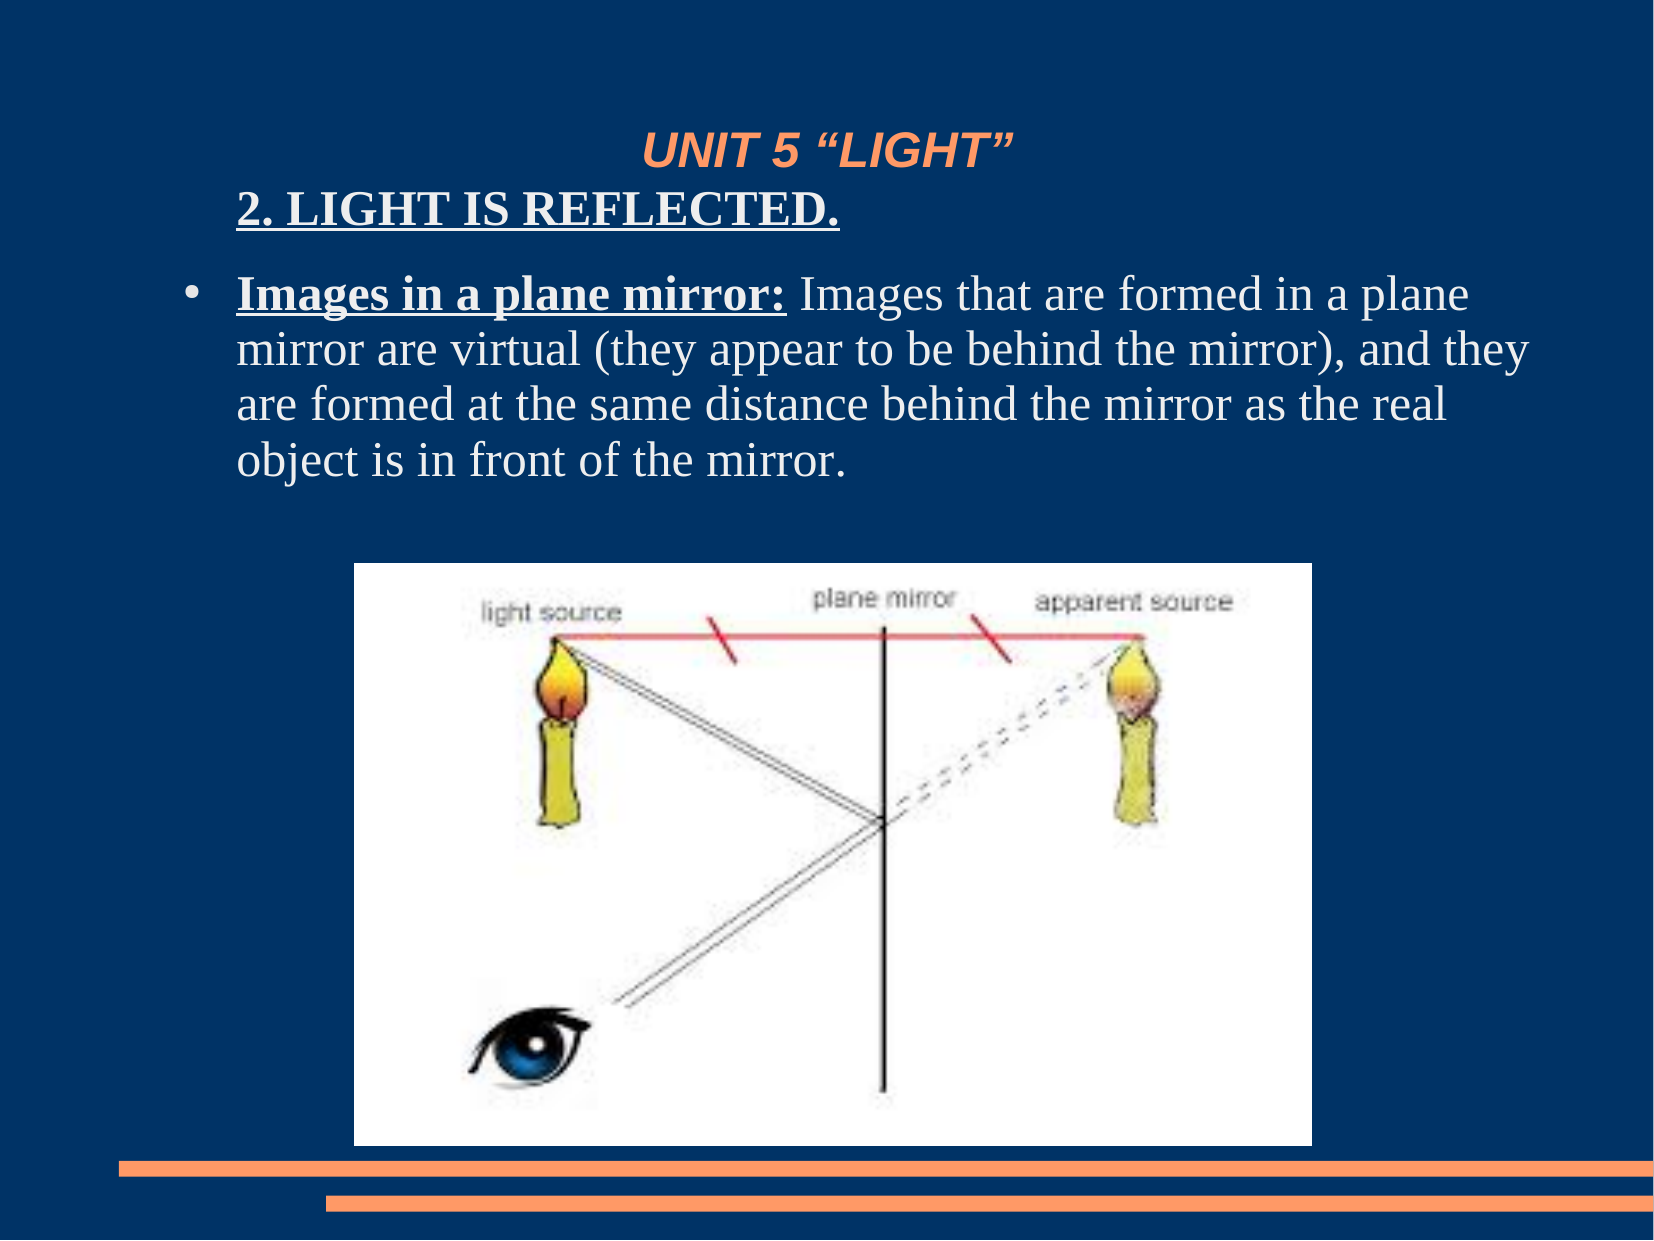

# UNIT 5 “LIGHT”
2. LIGHT IS REFLECTED.
Images in a plane mirror: Images that are formed in a plane mirror are virtual (they appear to be behind the mirror), and they are formed at the same distance behind the mirror as the real object is in front of the mirror.